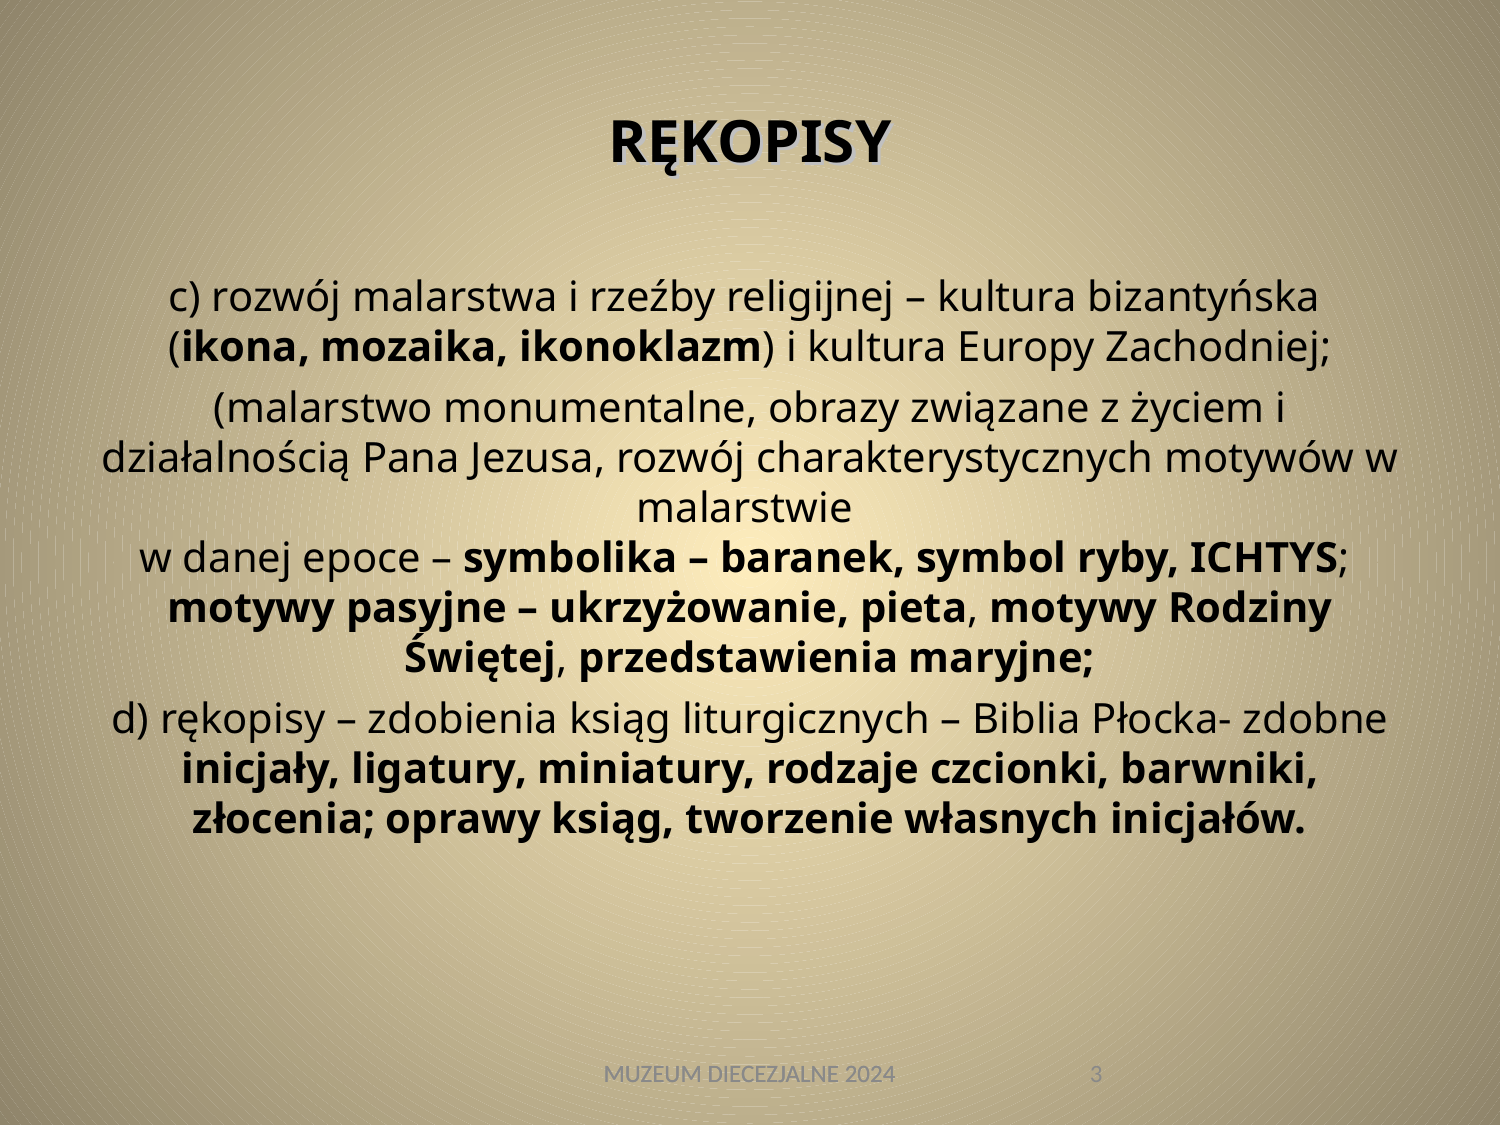

# RĘKOPISY
c) rozwój malarstwa i rzeźby religijnej – kultura bizantyńska
(ikona, mozaika, ikonoklazm) i kultura Europy Zachodniej;
(malarstwo monumentalne, obrazy związane z życiem i działalnością Pana Jezusa, rozwój charakterystycznych motywów w malarstwie
w danej epoce – symbolika – baranek, symbol ryby, ICHTYS;
motywy pasyjne – ukrzyżowanie, pieta, motywy Rodziny Świętej, przedstawienia maryjne;
d) rękopisy – zdobienia ksiąg liturgicznych – Biblia Płocka- zdobne inicjały, ligatury, miniatury, rodzaje czcionki, barwniki, złocenia; oprawy ksiąg, tworzenie własnych inicjałów.
MUZEUM DIECEZJALNE 2024
MUZEUM DIECEZJALNE 2024